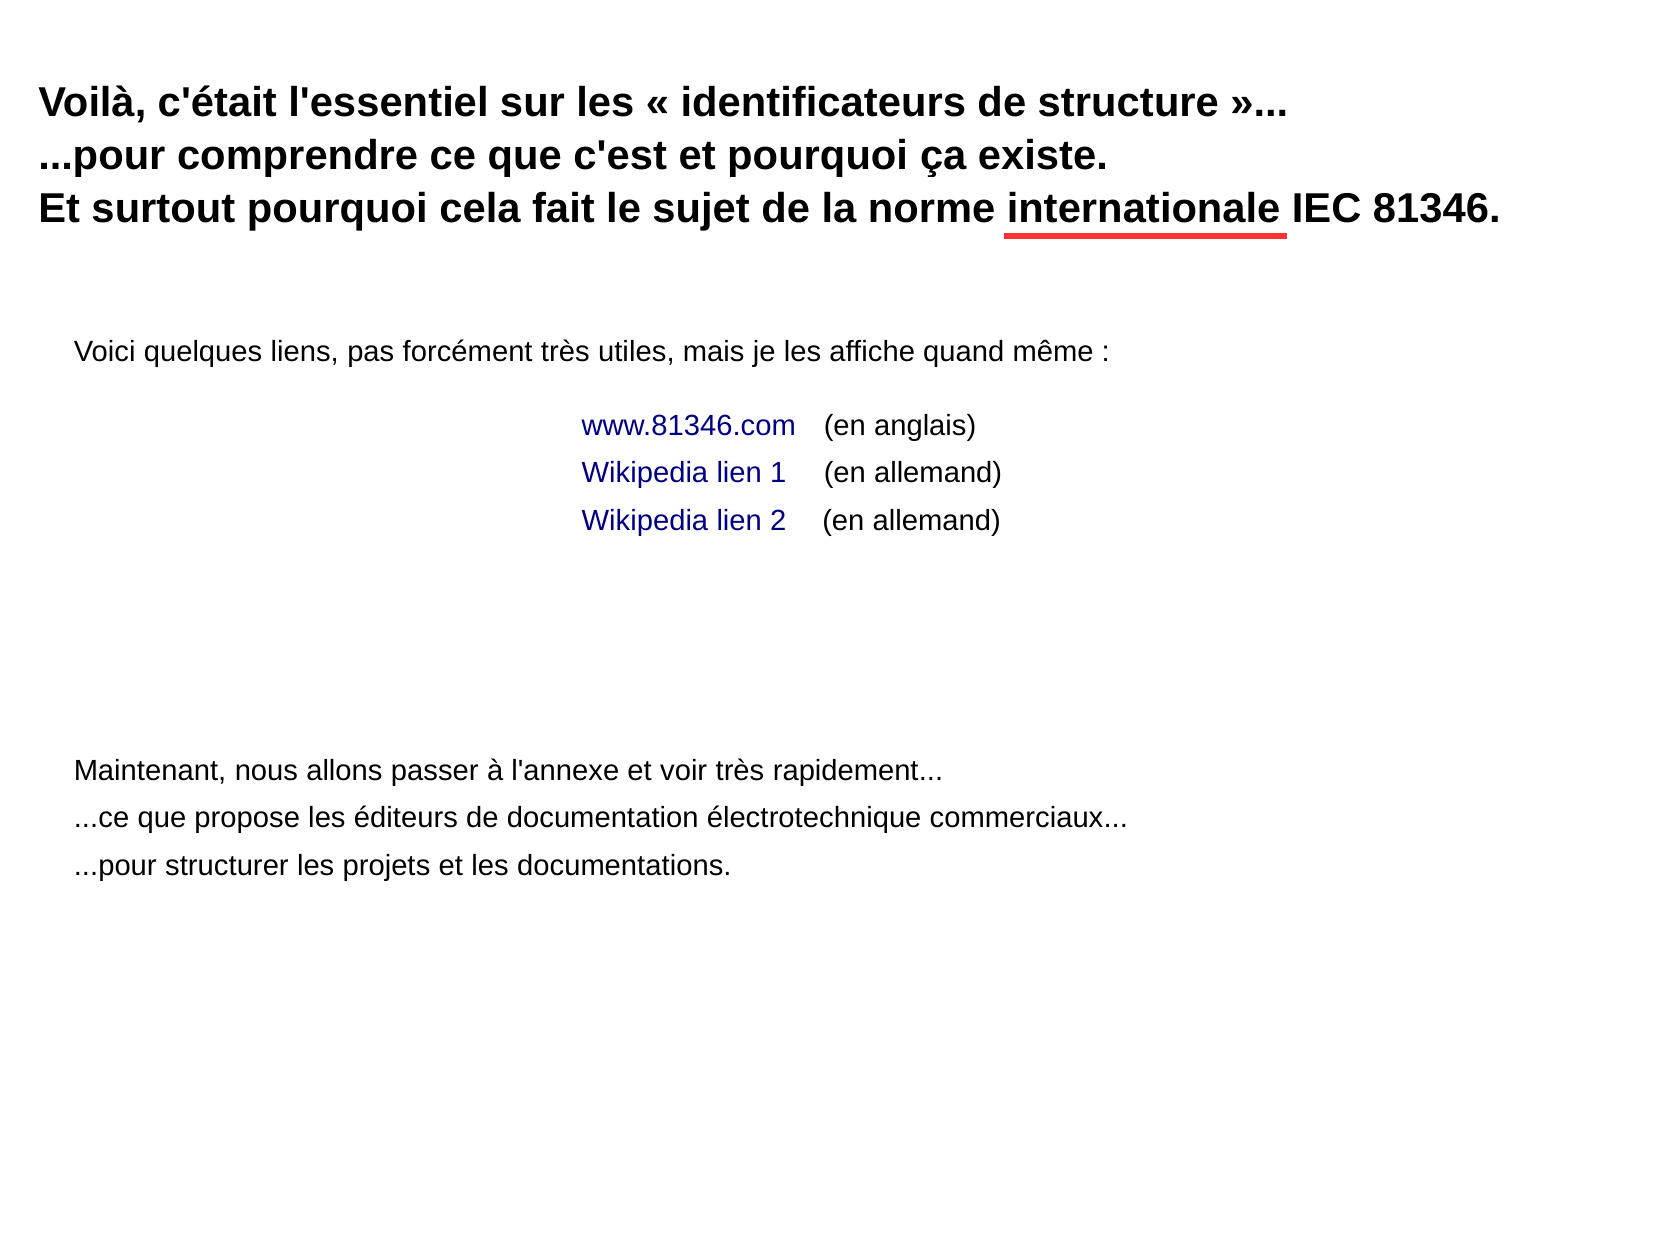

Voilà, c'était l'essentiel sur les « identificateurs de structure »...
...pour comprendre ce que c'est et pourquoi ça existe.
Et surtout pourquoi cela fait le sujet de la norme internationale IEC 81346.
Voici quelques liens, pas forcément très utiles, mais je les affiche quand même :
www.81346.com
(en anglais)
Wikipedia lien 1
(en allemand)
Wikipedia lien 2
(en allemand)
Maintenant, nous allons passer à l'annexe et voir très rapidement...
...ce que propose les éditeurs de documentation électrotechnique commerciaux...
...pour structurer les projets et les documentations.